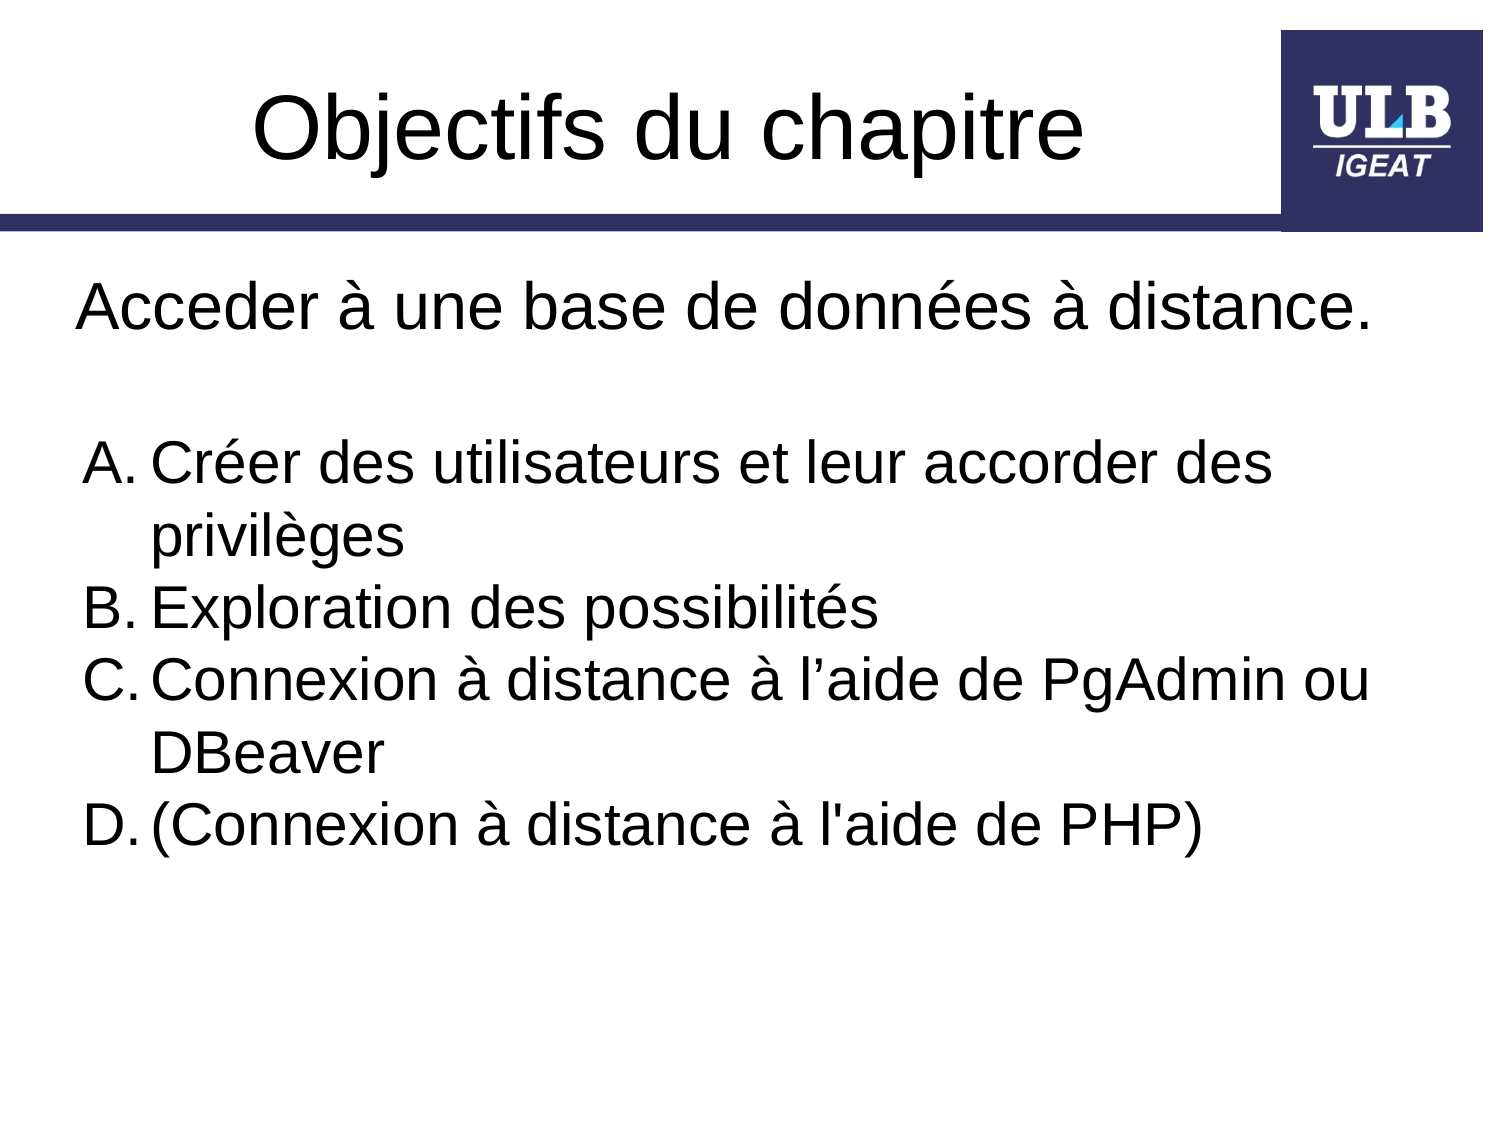

Objectifs du chapitre
Acceder à une base de données à distance.
Créer des utilisateurs et leur accorder des privilèges
Exploration des possibilités
Connexion à distance à l’aide de PgAdmin ou DBeaver
(Connexion à distance à l'aide de PHP)